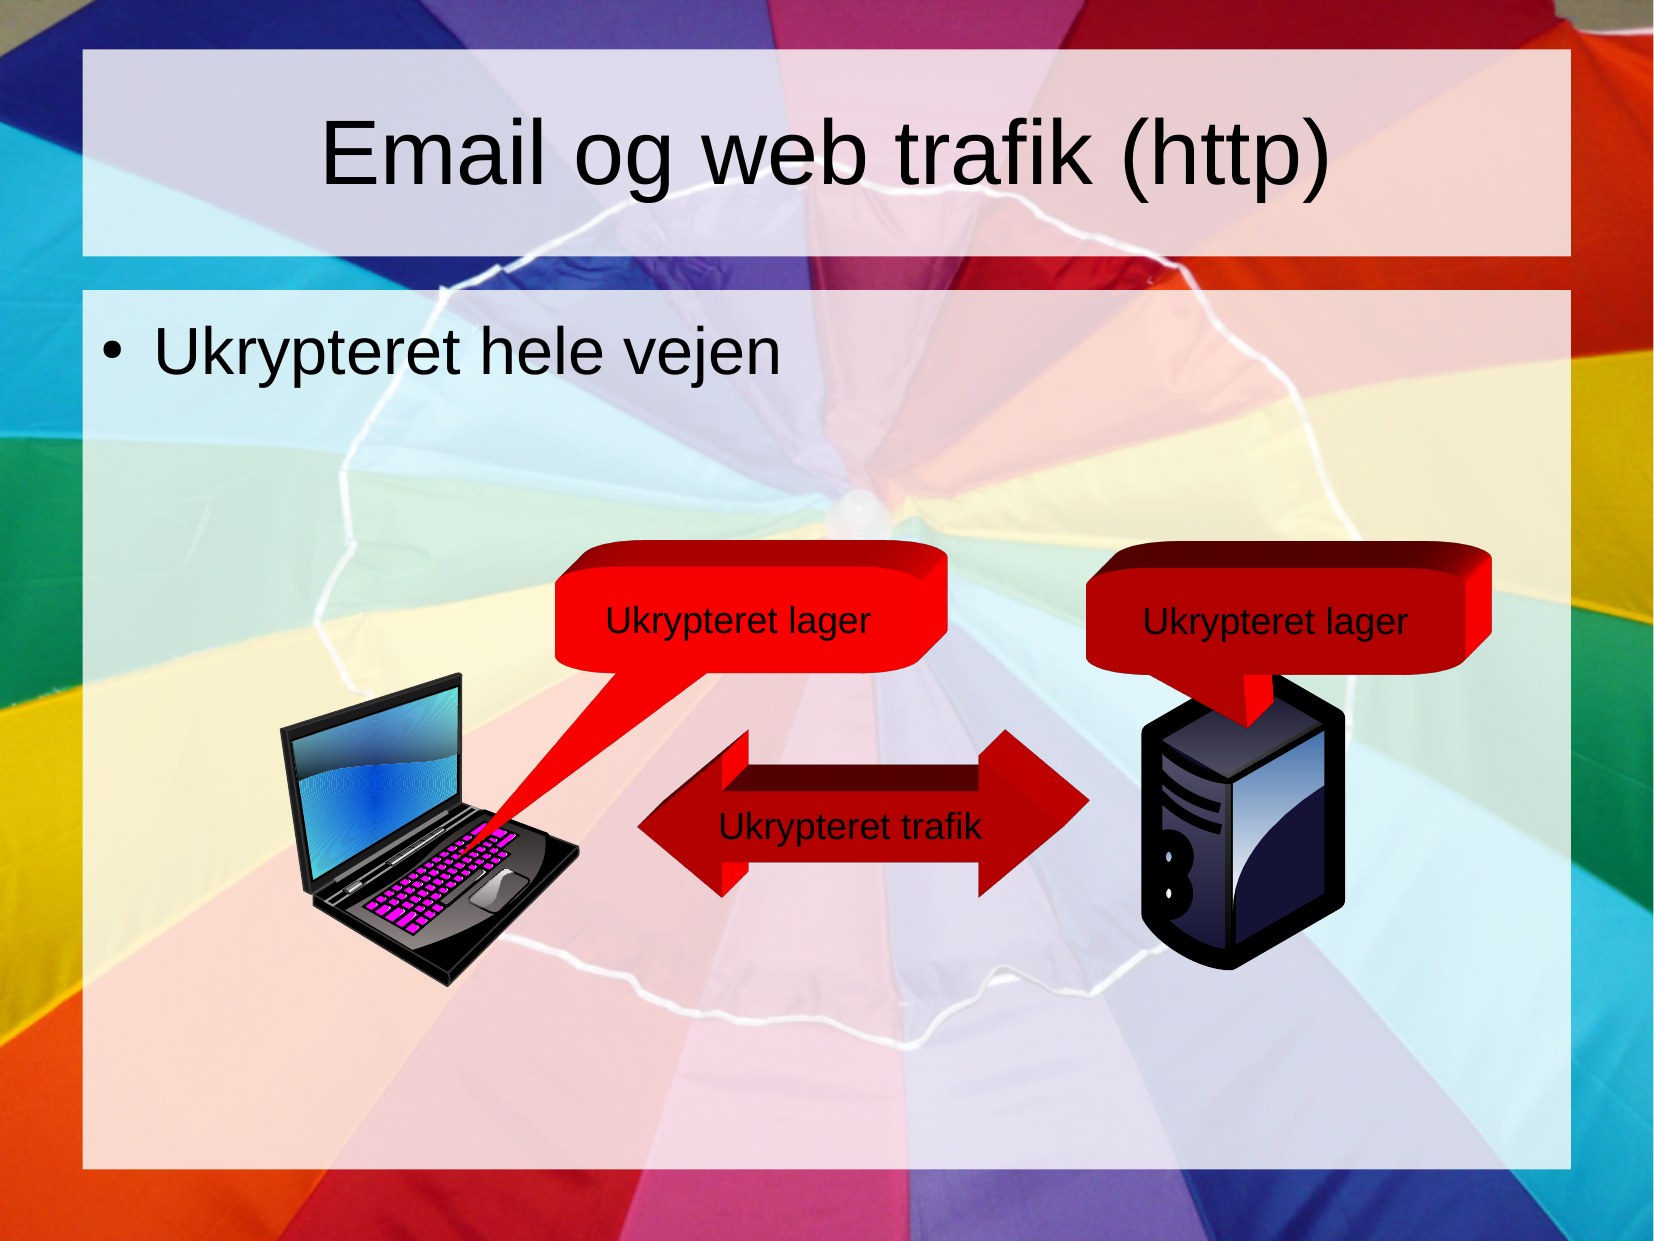

# Email og web trafik (http)
Ukrypteret hele vejen
Ukrypteret lager
Ukrypteret lager
Ukrypteret trafik